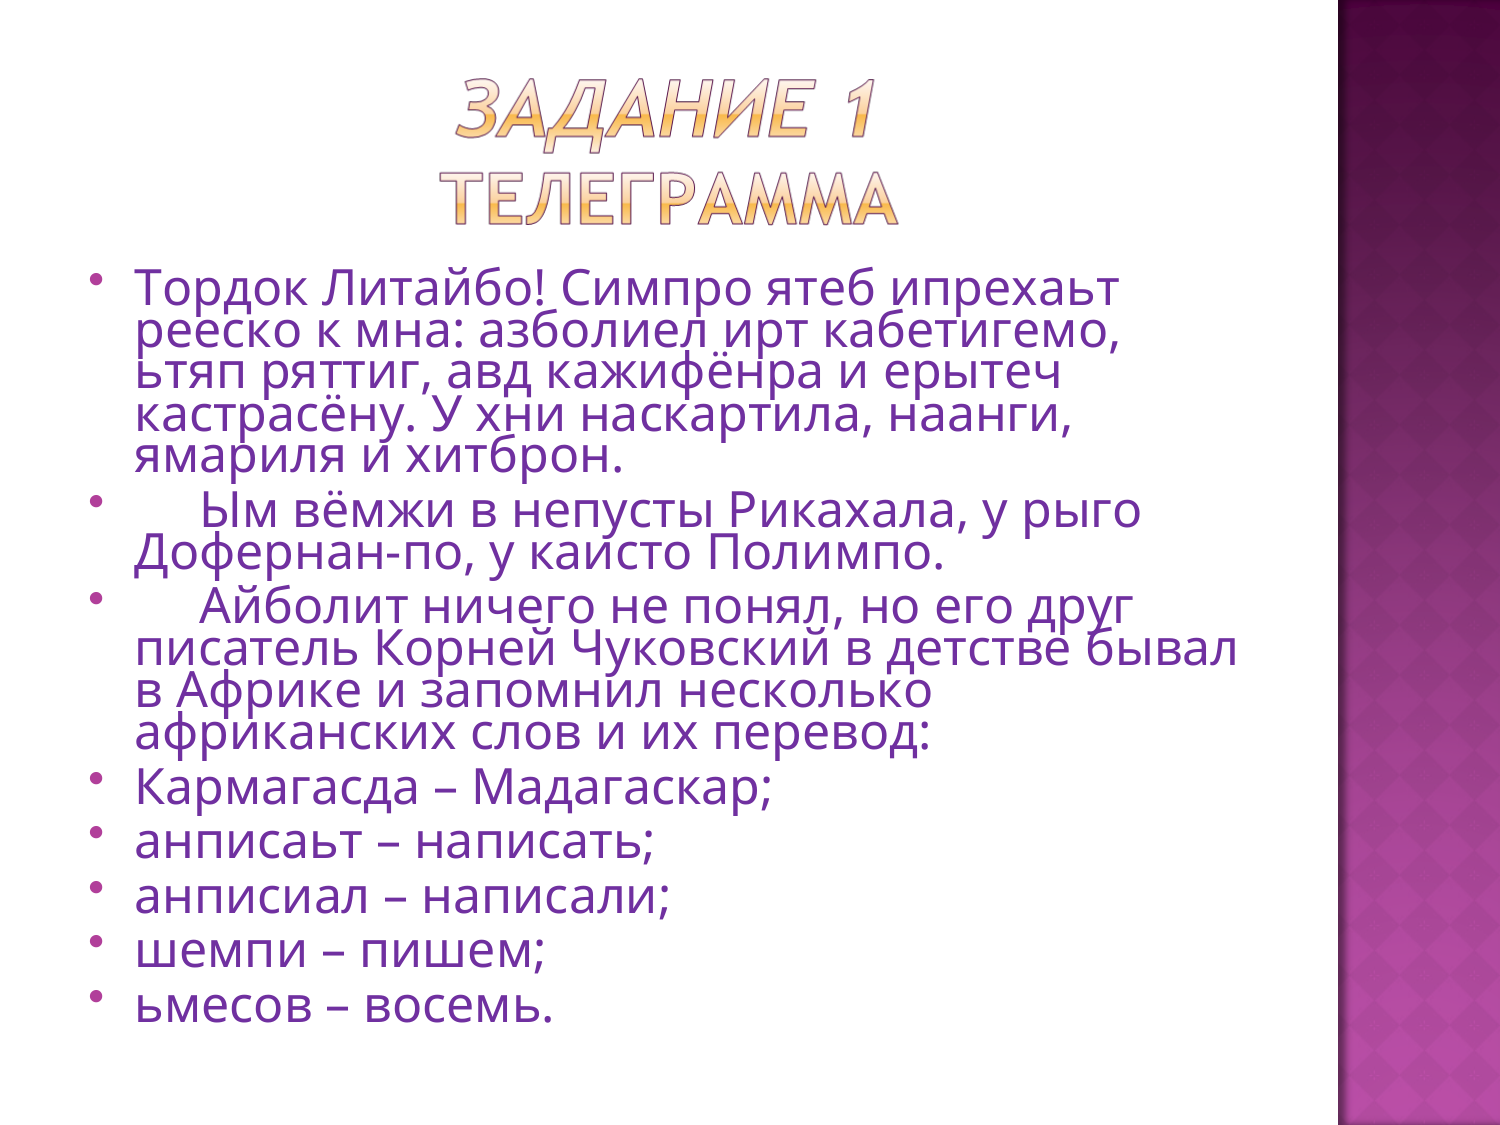

Тордок Литайбо! Симпро ятеб ипрехаьт рееско к мна: азболиел ирт кабетигемо, ьтяп ряттиг, авд кажифёнра и ерытеч кастрасёну. У хни наскартила, наанги, ямариля и хитброн.
 Ым вёмжи в непусты Рикахала, у рыго Дофернан-по, у каисто Полимпо.
 Айболит ничего не понял, но его друг писатель Корней Чуковский в детстве бывал в Африке и запомнил несколько африканских слов и их перевод:
Кармагасда – Мадагаскар;
анписаьт – написать;
анписиал – написали;
шемпи – пишем;
ьмесов – восемь.